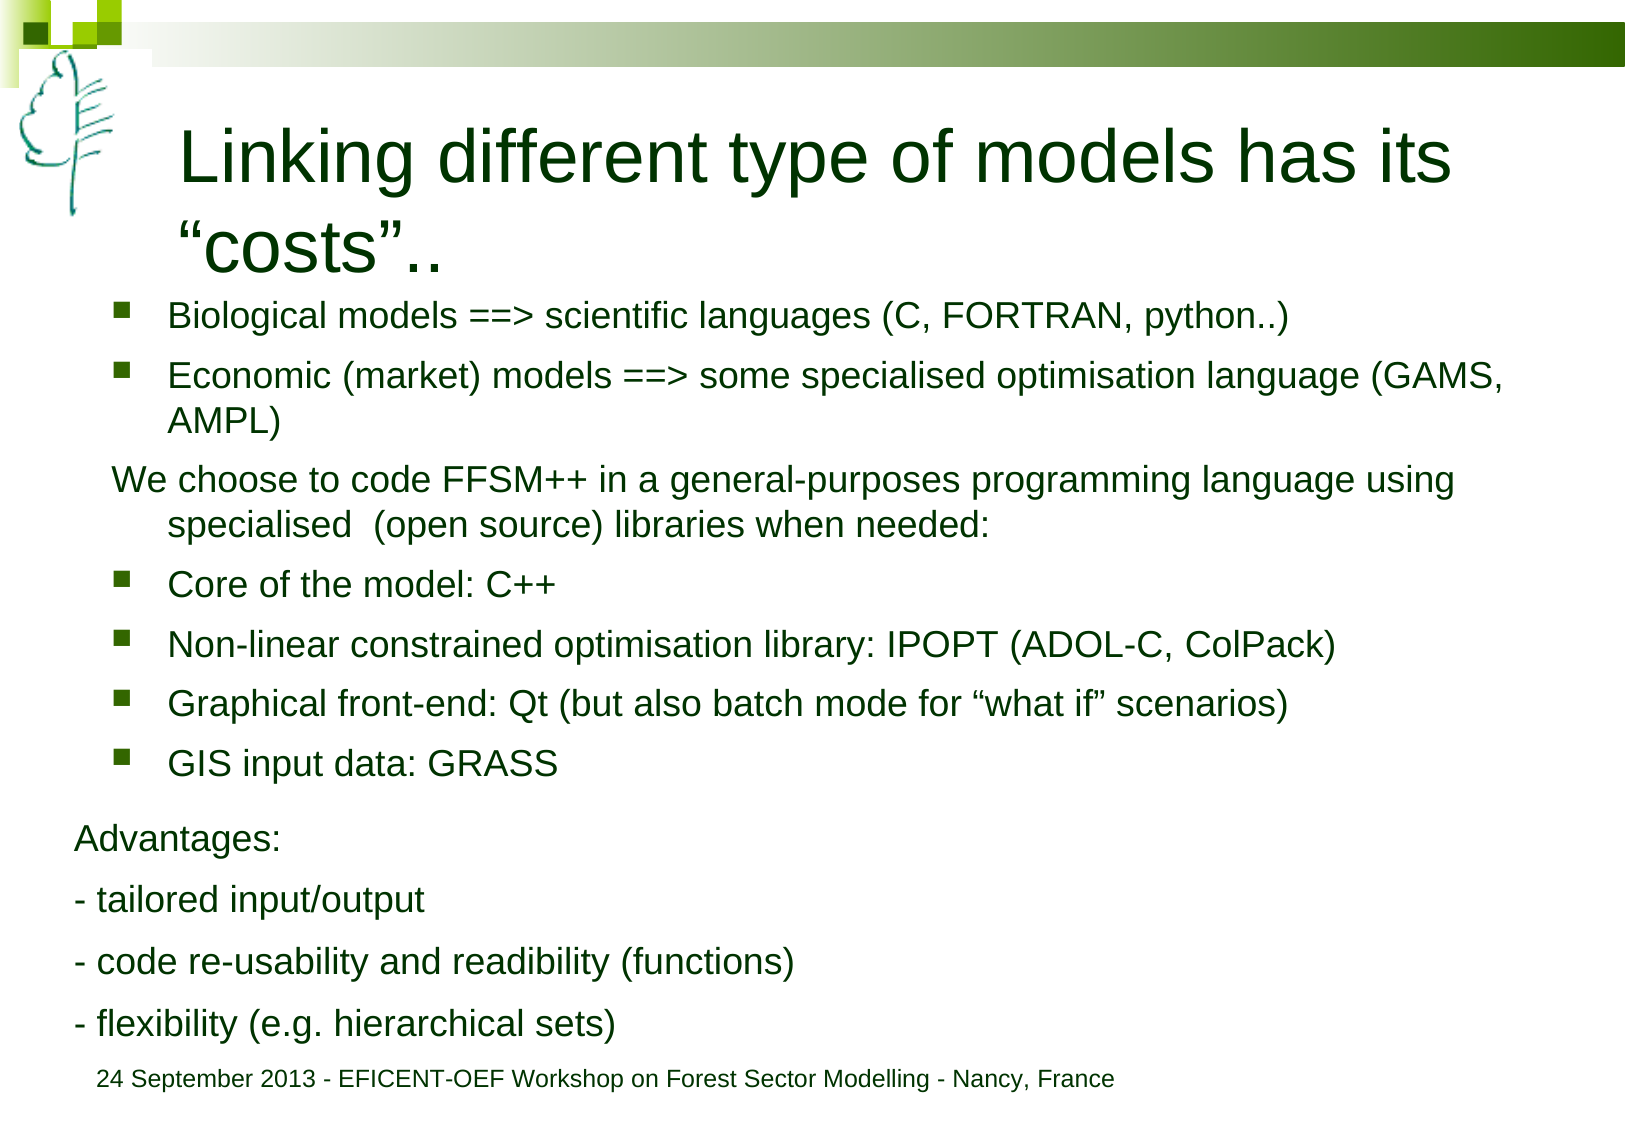

# Linking different type of models has its “costs”..
Biological models ==> scientific languages (C, FORTRAN, python..)
Economic (market) models ==> some specialised optimisation language (GAMS, AMPL)
We choose to code FFSM++ in a general-purposes programming language using specialised (open source) libraries when needed:
Core of the model: C++
Non-linear constrained optimisation library: IPOPT (ADOL-C, ColPack)
Graphical front-end: Qt (but also batch mode for “what if” scenarios)
GIS input data: GRASS
Advantages:
- tailored input/output
- code re-usability and readibility (functions)
- flexibility (e.g. hierarchical sets)